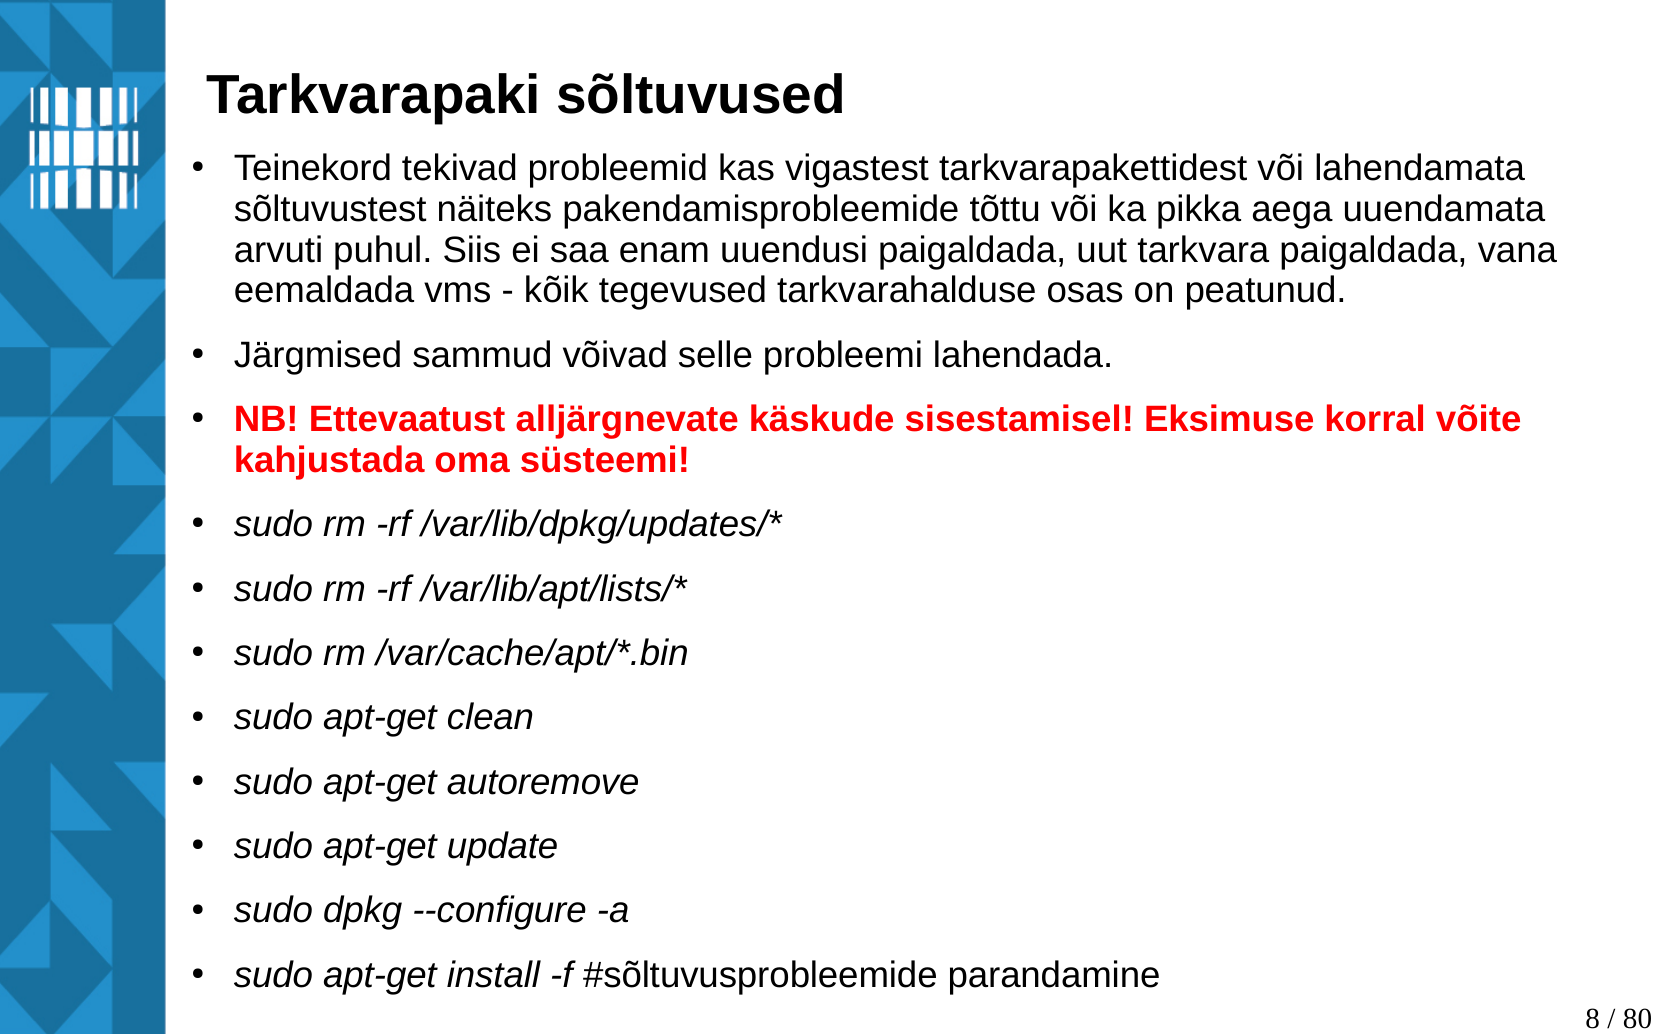

# Tarkvarapaki sõltuvused
Teinekord tekivad probleemid kas vigastest tarkvarapakettidest või lahendamata sõltuvustest näiteks pakendamisprobleemide tõttu või ka pikka aega uuendamata arvuti puhul. Siis ei saa enam uuendusi paigaldada, uut tarkvara paigaldada, vana eemaldada vms - kõik tegevused tarkvarahalduse osas on peatunud.
Järgmised sammud võivad selle probleemi lahendada.
NB! Ettevaatust alljärgnevate käskude sisestamisel! Eksimuse korral võite kahjustada oma süsteemi!
sudo rm -rf /var/lib/dpkg/updates/*
sudo rm -rf /var/lib/apt/lists/*
sudo rm /var/cache/apt/*.bin
sudo apt-get clean
sudo apt-get autoremove
sudo apt-get update
sudo dpkg --configure -a
sudo apt-get install -f #sõltuvusprobleemide parandamine
8